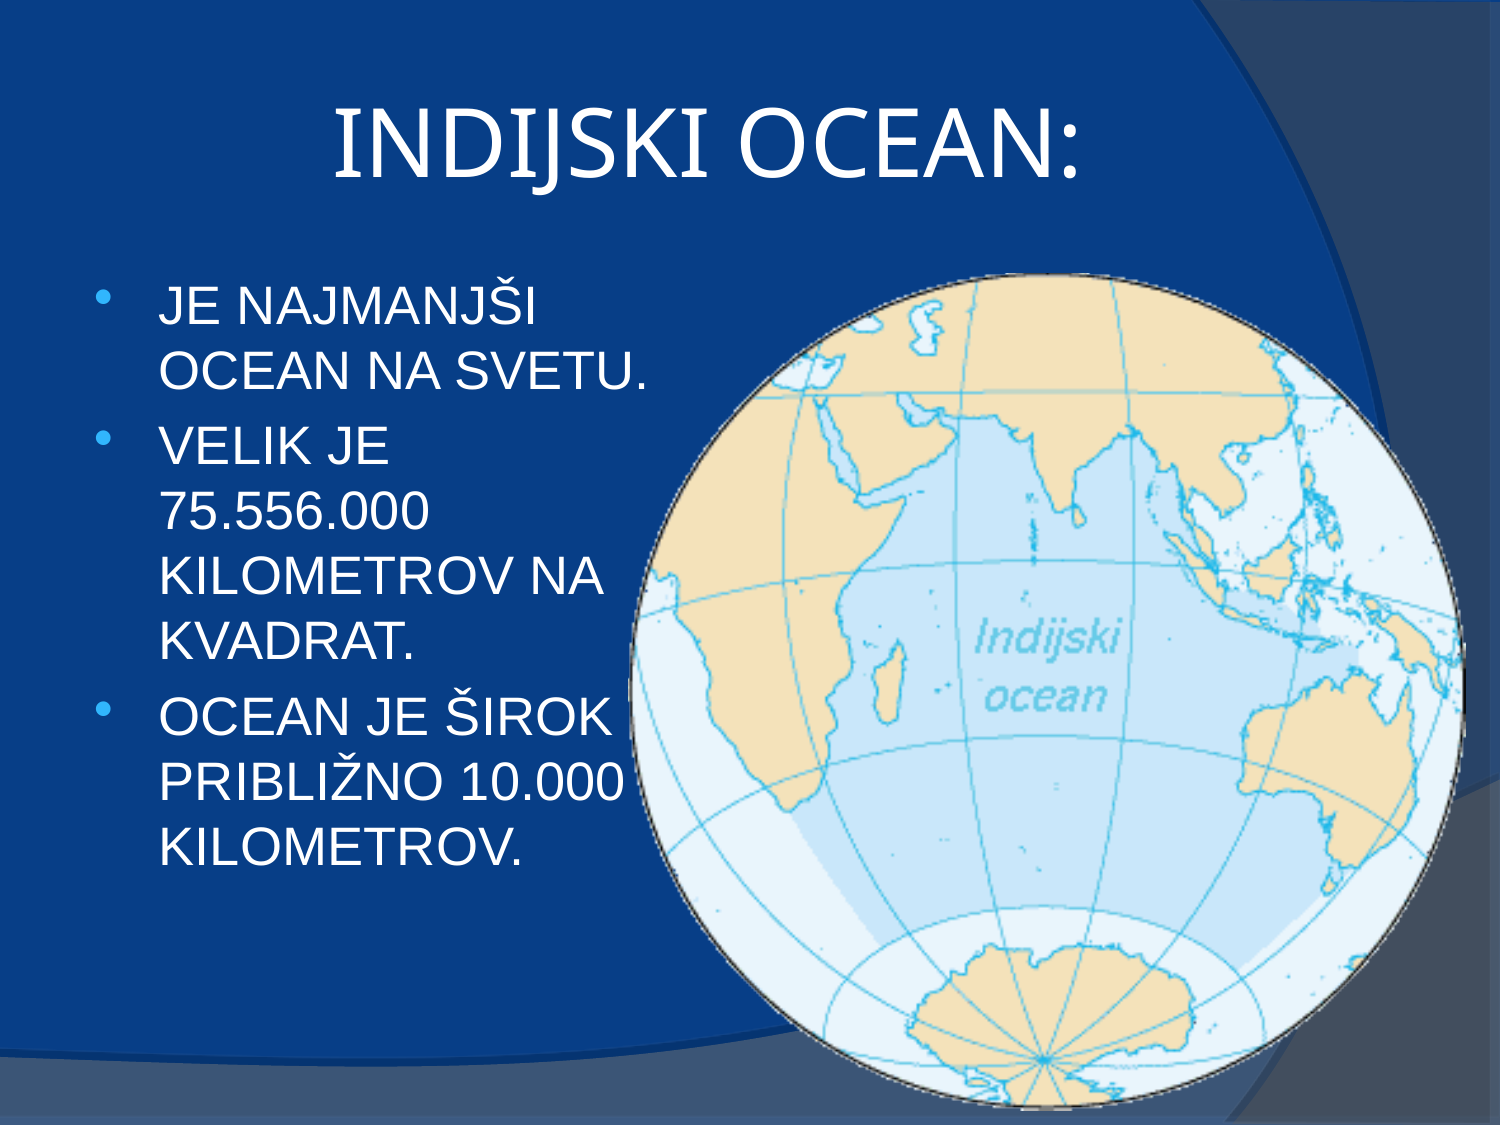

# INDIJSKI OCEAN:
JE NAJMANJŠI OCEAN NA SVETU.
VELIK JE 75.556.000 KILOMETROV NA KVADRAT.
OCEAN JE ŠIROK PRIBLIŽNO 10.000 KILOMETROV.